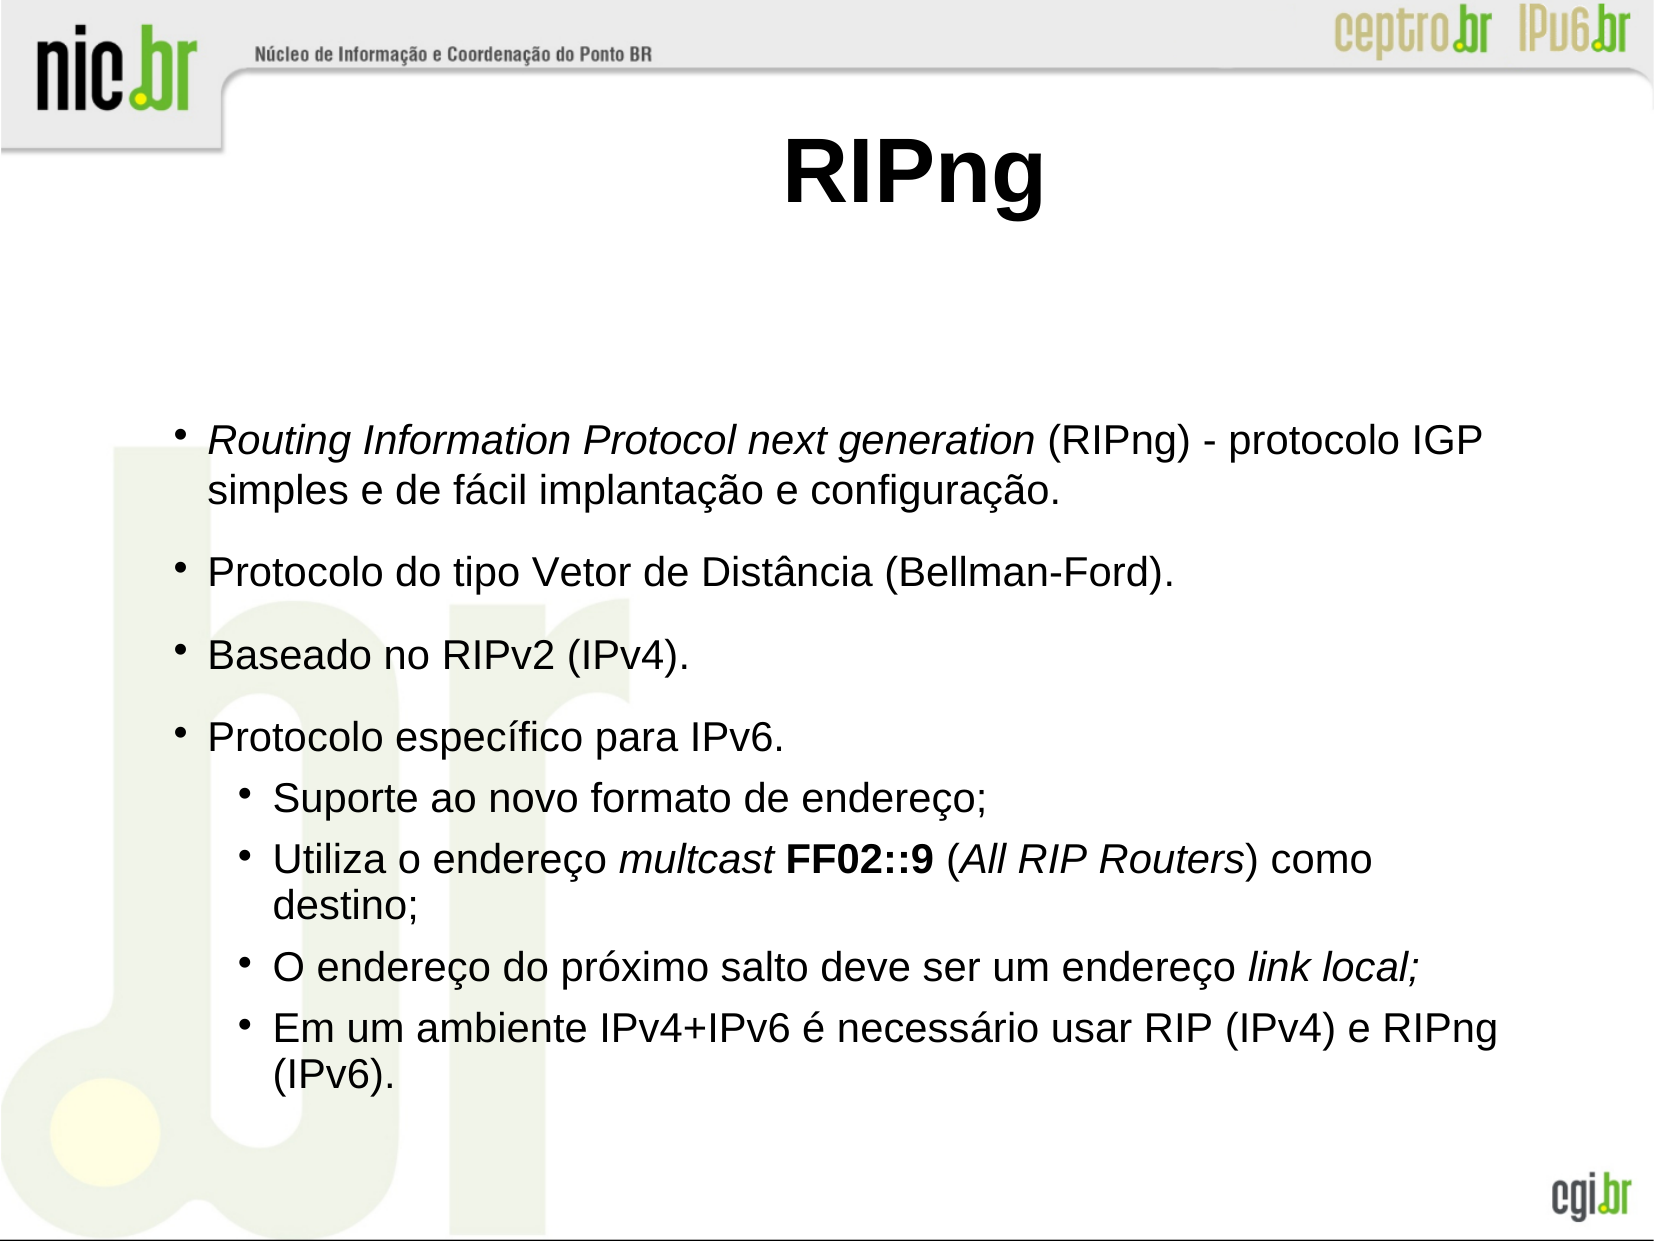

RIPng
Routing Information Protocol next generation (RIPng)‏ - protocolo IGP simples e de fácil implantação e configuração.
Protocolo do tipo Vetor de Distância (Bellman-Ford)‏.
Baseado no RIPv2 (IPv4)‏.
Protocolo específico para IPv6.
Suporte ao novo formato de endereço;
Utiliza o endereço multcast FF02::9 (All RIP Routers) como destino;
O endereço do próximo salto deve ser um endereço link local;
Em um ambiente IPv4+IPv6 é necessário usar RIP (IPv4) e RIPng (IPv6)‏.